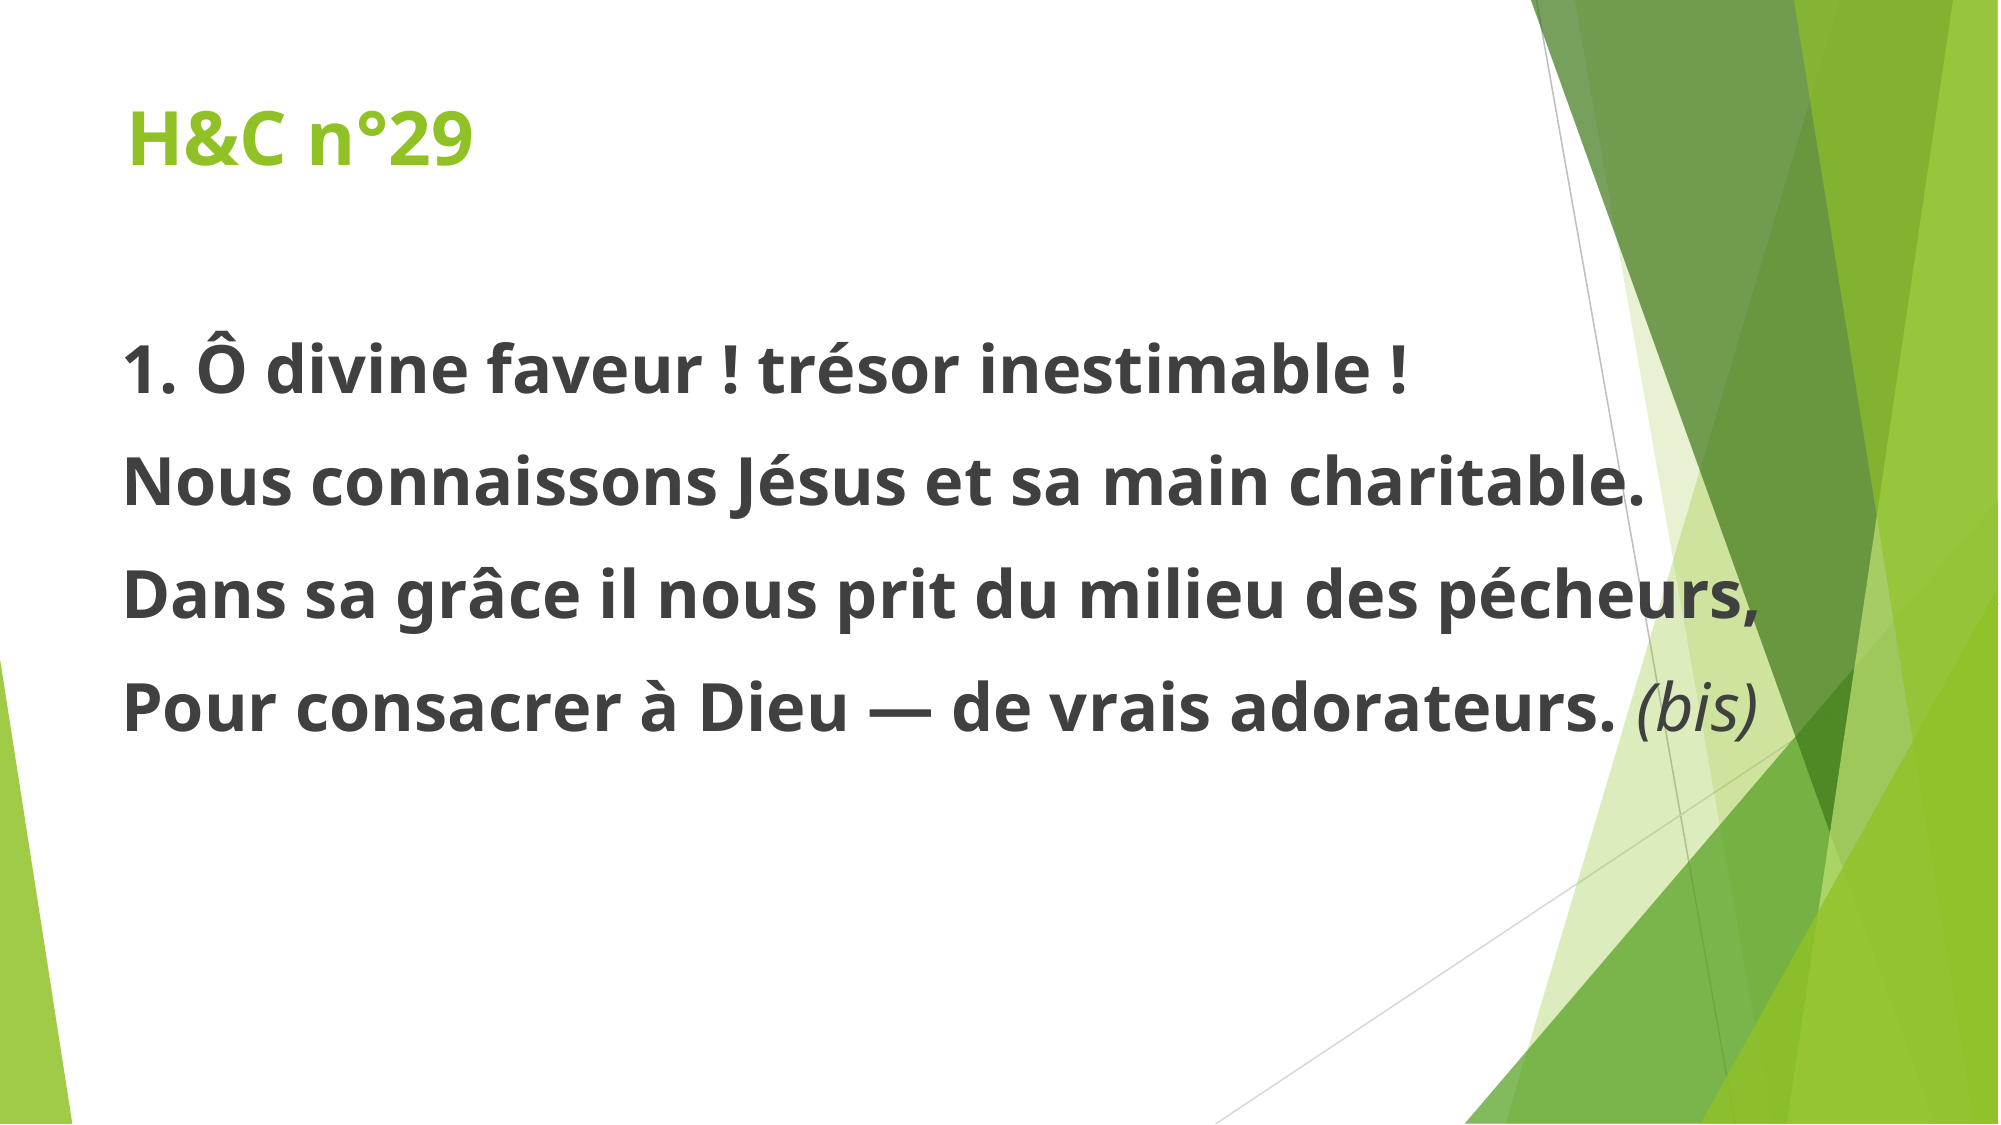

H&C n°29
1. Ô divine faveur ! trésor inestimable !
Nous connaissons Jésus et sa main charitable.
Dans sa grâce il nous prit du milieu des pécheurs,
Pour consacrer à Dieu — de vrais adorateurs. (bis)